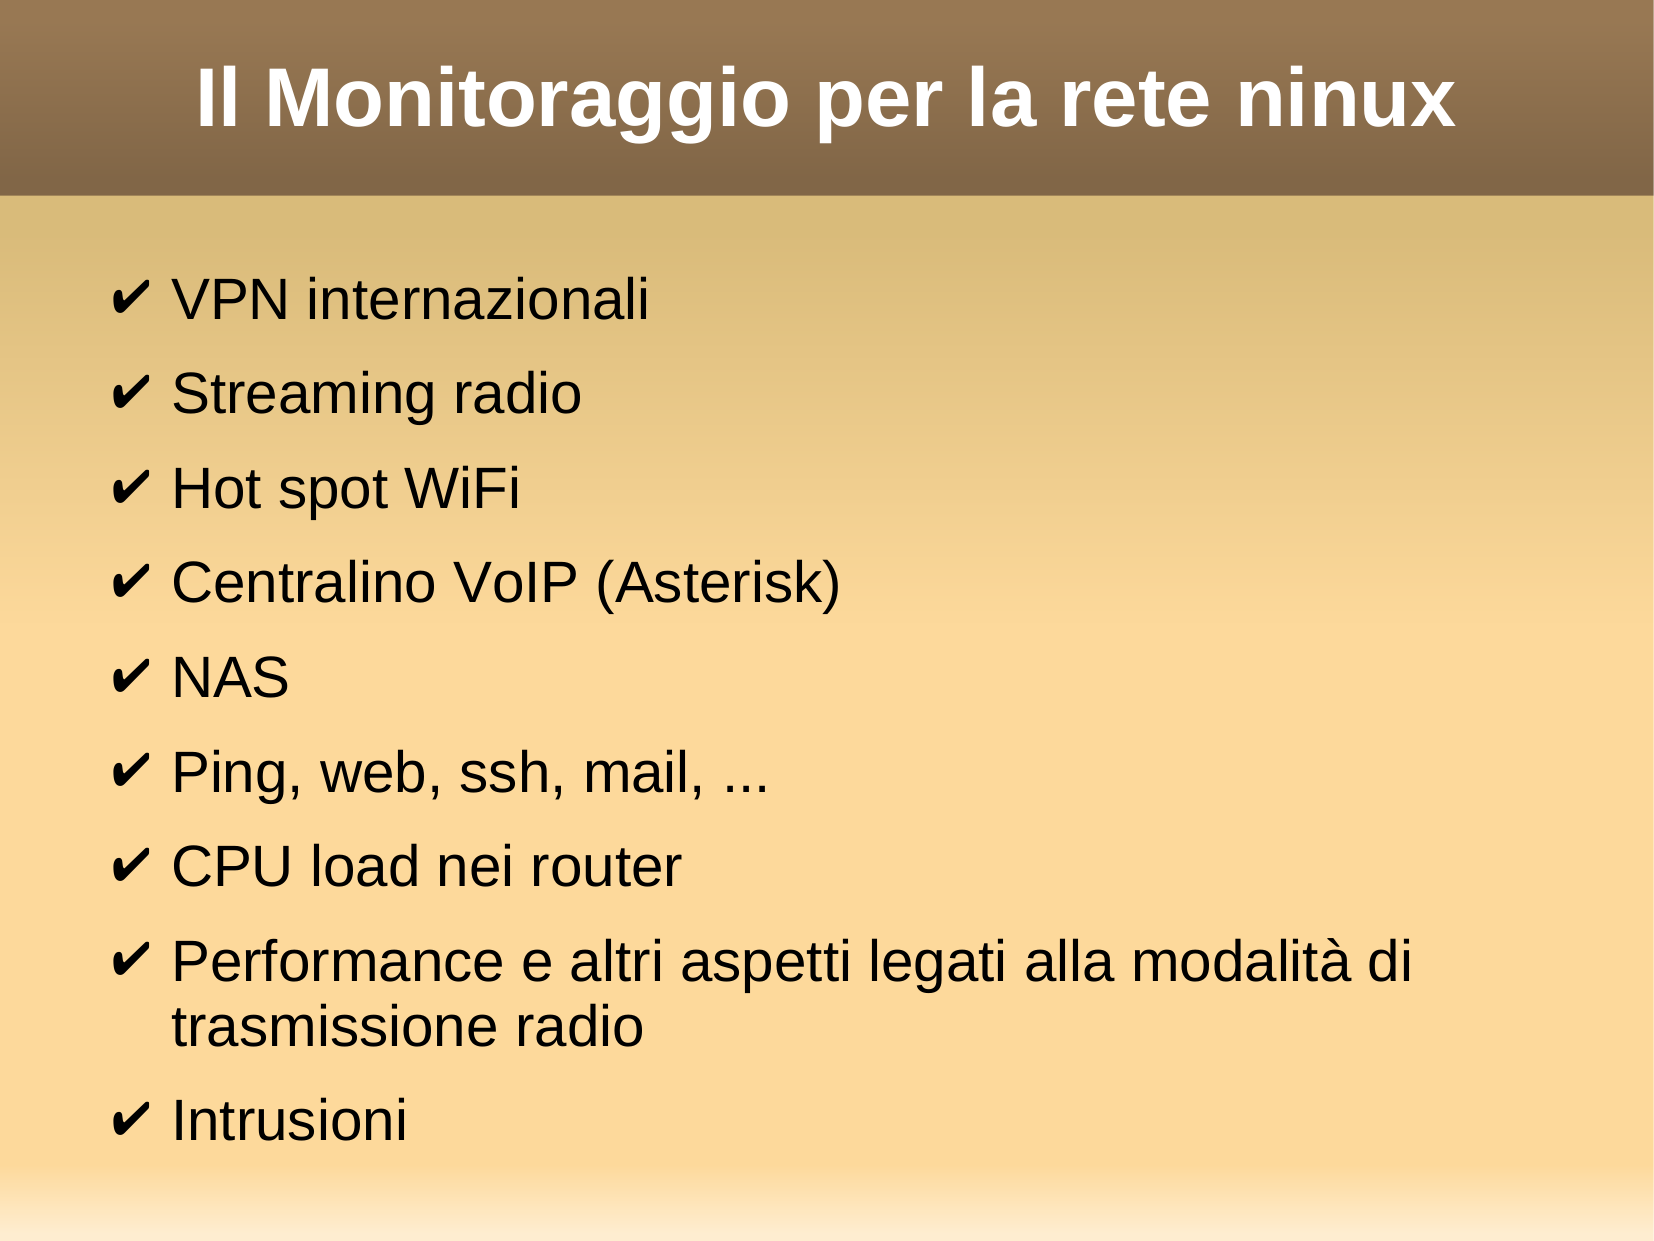

Il Monitoraggio per la rete ninux
# VPN internazionali
Streaming radio
Hot spot WiFi
Centralino VoIP (Asterisk)
NAS
Ping, web, ssh, mail, ...
CPU load nei router
Performance e altri aspetti legati alla modalità di trasmissione radio
Intrusioni